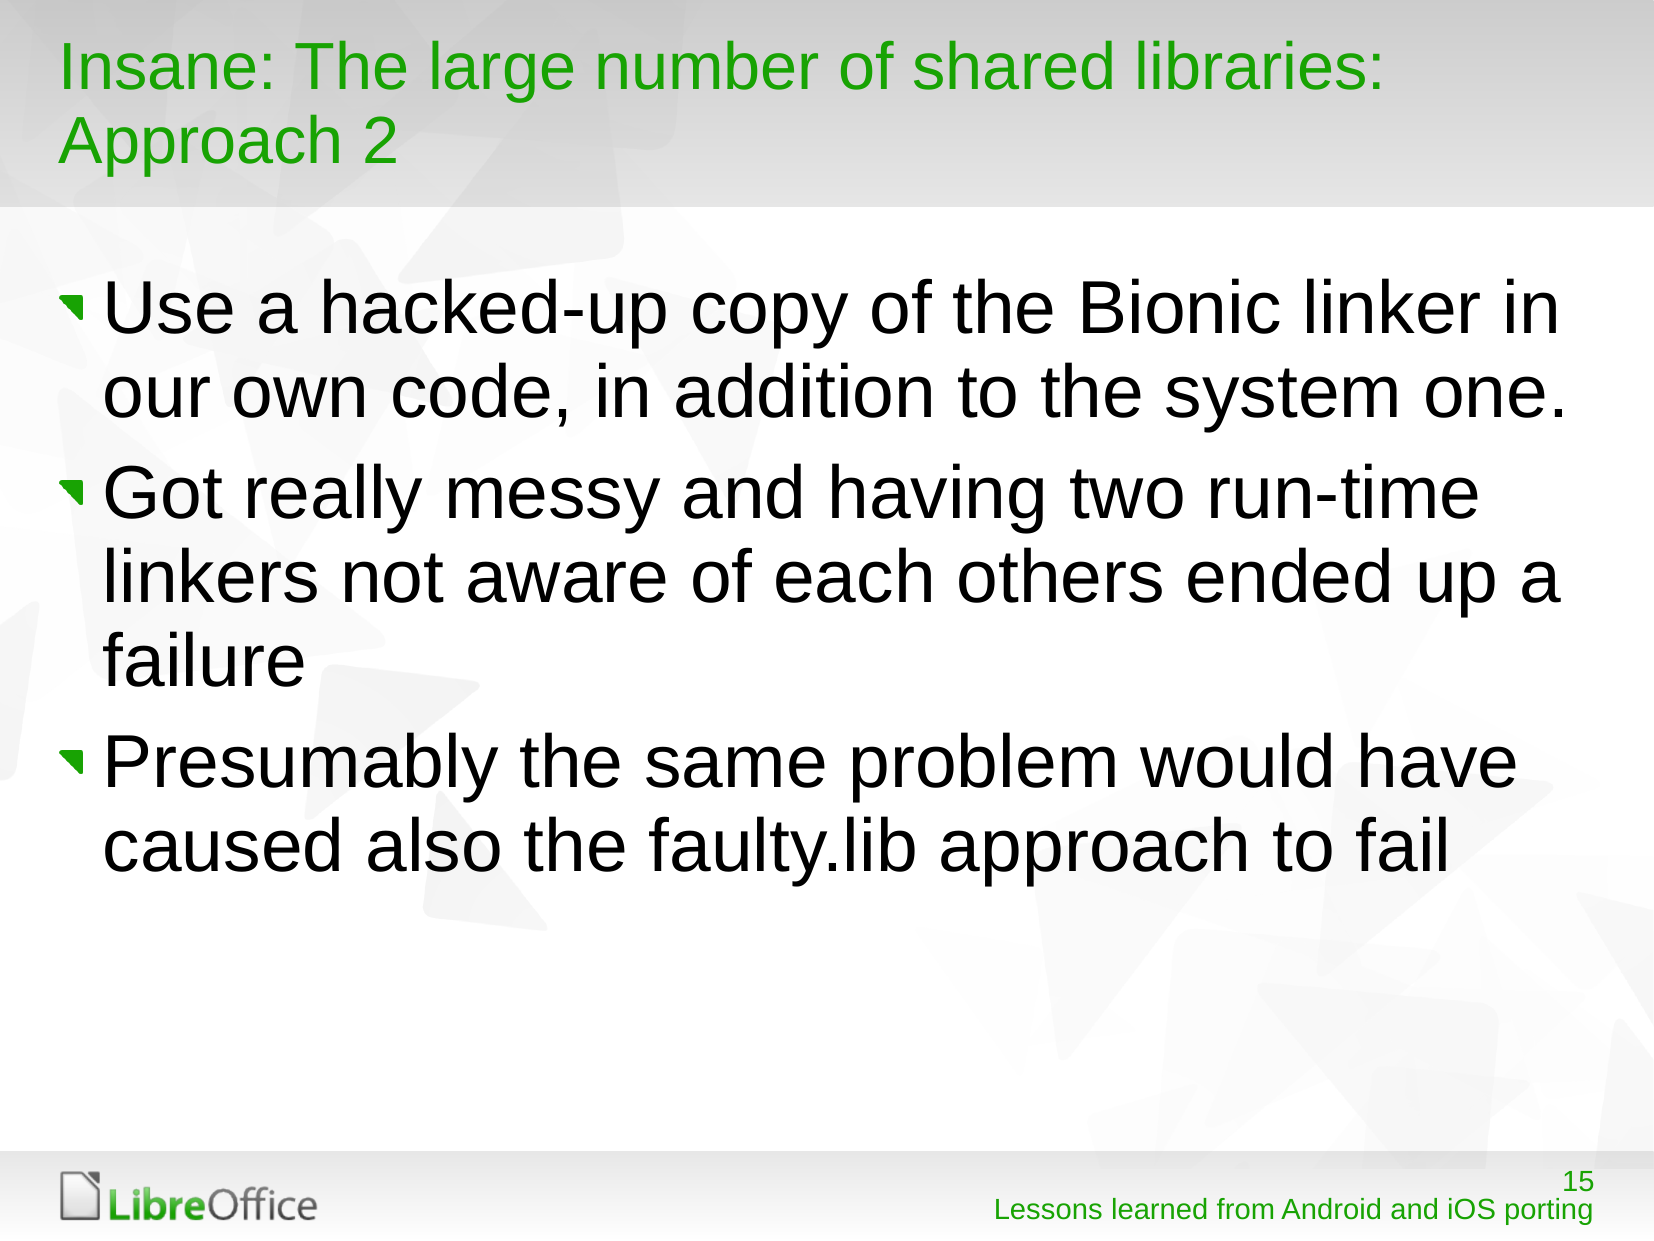

Insane: The large number of shared libraries:
Approach 2
# Use a hacked-up copy of the Bionic linker in our own code, in addition to the system one.
Got really messy and having two run-time linkers not aware of each others ended up a failure
Presumably the same problem would have caused also the faulty.lib approach to fail
15
Lessons learned from Android and iOS porting